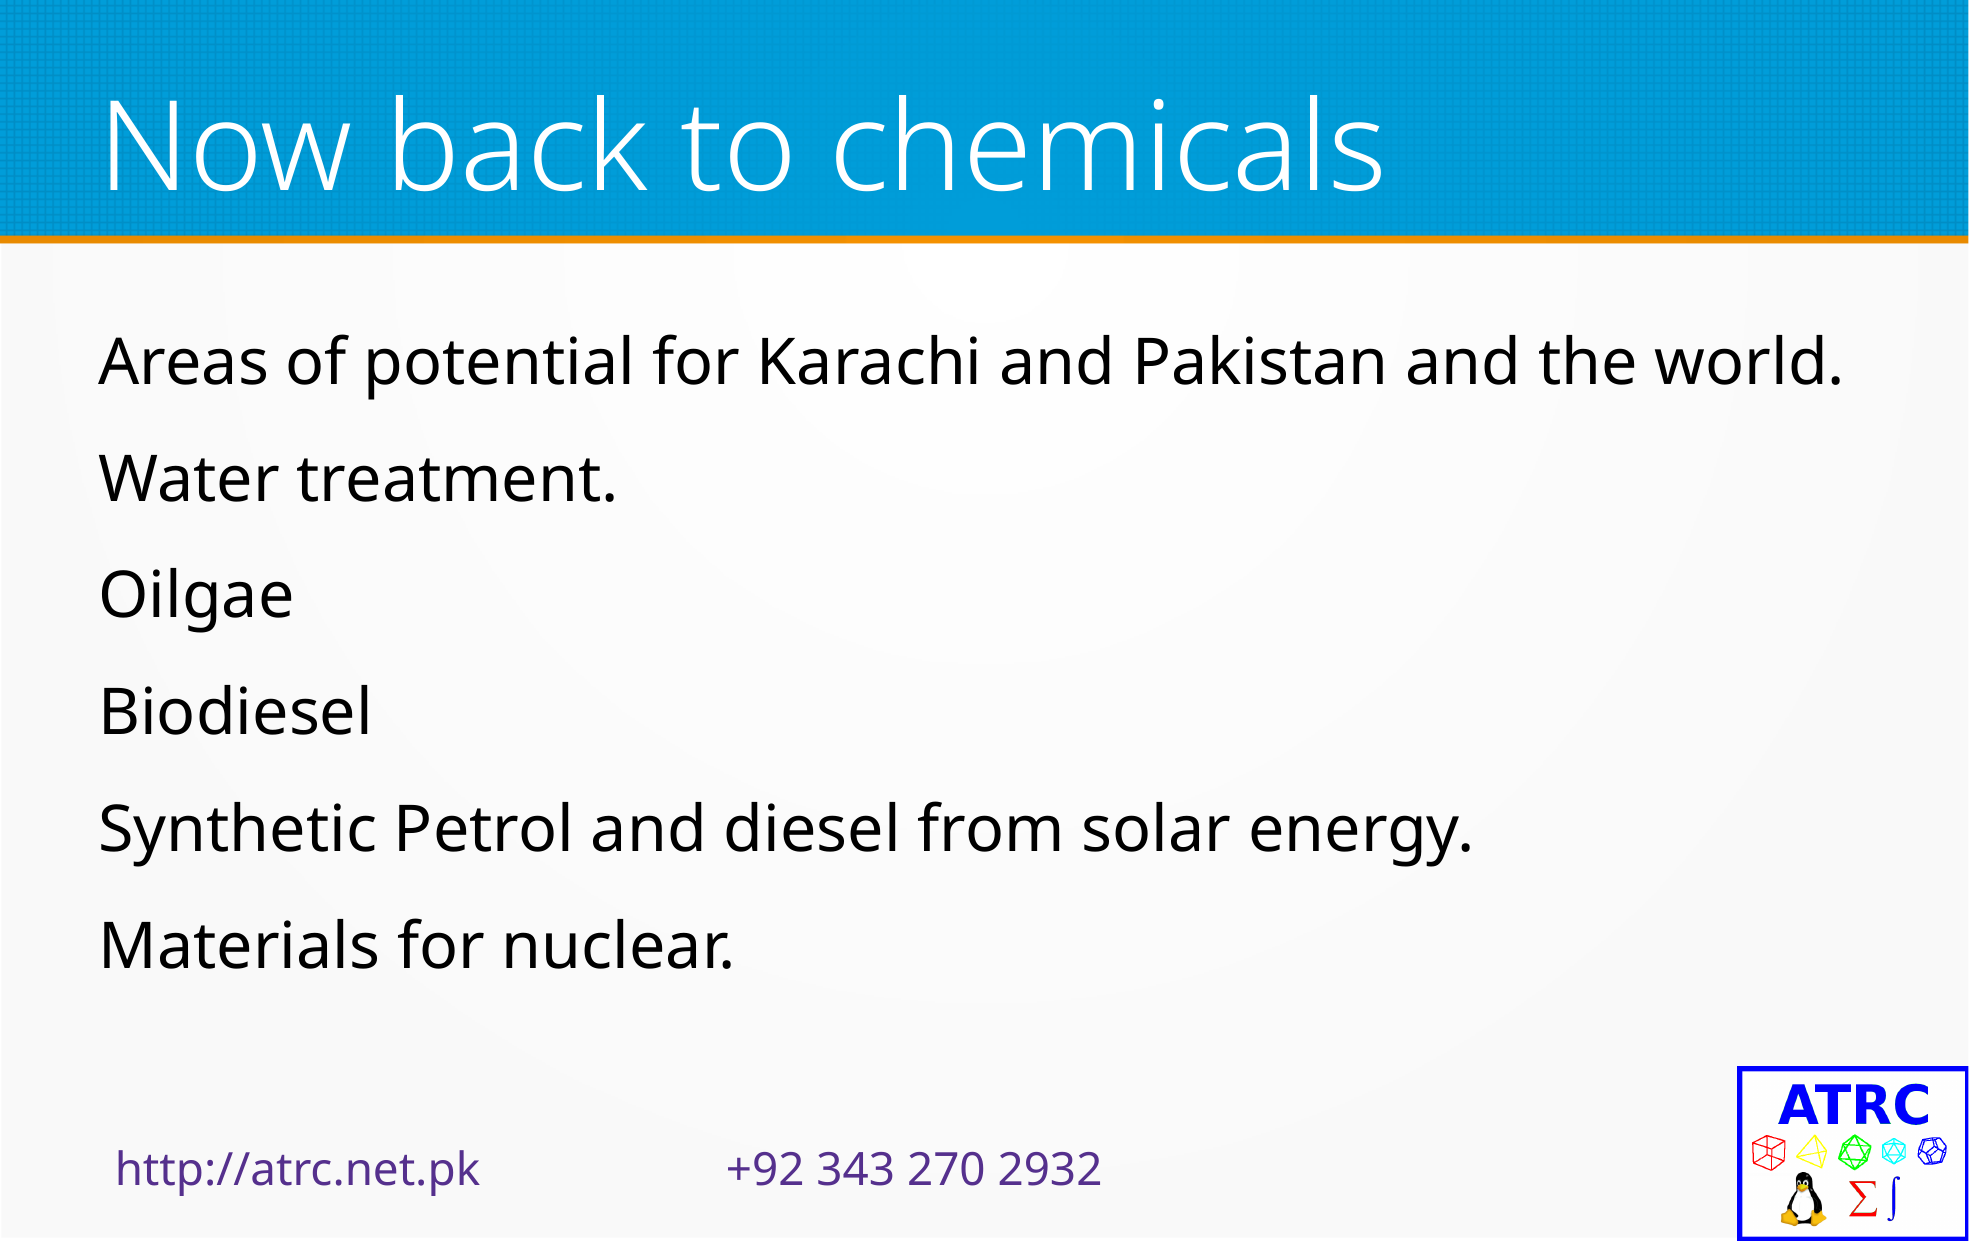

# Now back to chemicals
Areas of potential for Karachi and Pakistan and the world.
Water treatment.
Oilgae
Biodiesel
Synthetic Petrol and diesel from solar energy.
Materials for nuclear.